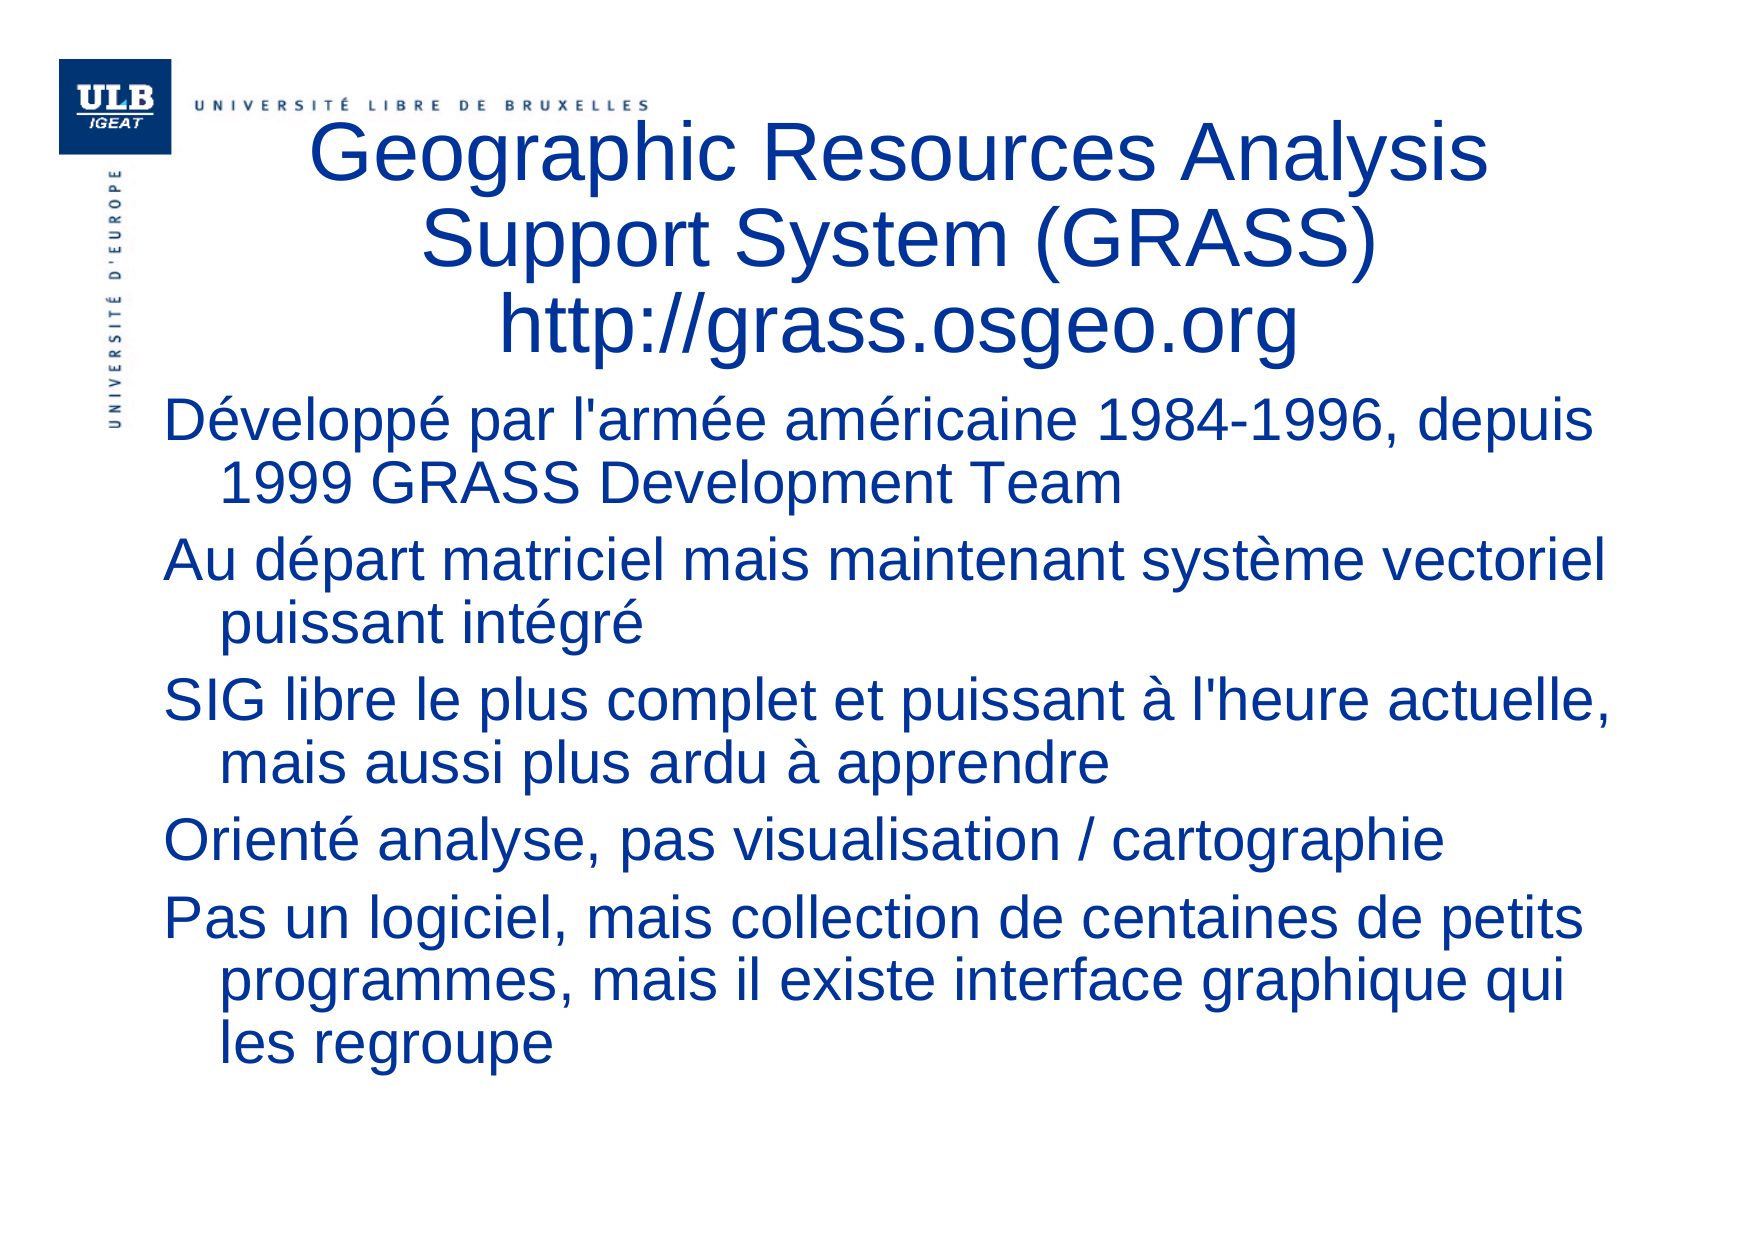

# Geographic Resources Analysis Support System (GRASS) http://grass.osgeo.org
Développé par l'armée américaine 1984-1996, depuis 1999 GRASS Development Team
Au départ matriciel mais maintenant système vectoriel puissant intégré
SIG libre le plus complet et puissant à l'heure actuelle, mais aussi plus ardu à apprendre
Orienté analyse, pas visualisation / cartographie
Pas un logiciel, mais collection de centaines de petits programmes, mais il existe interface graphique qui les regroupe